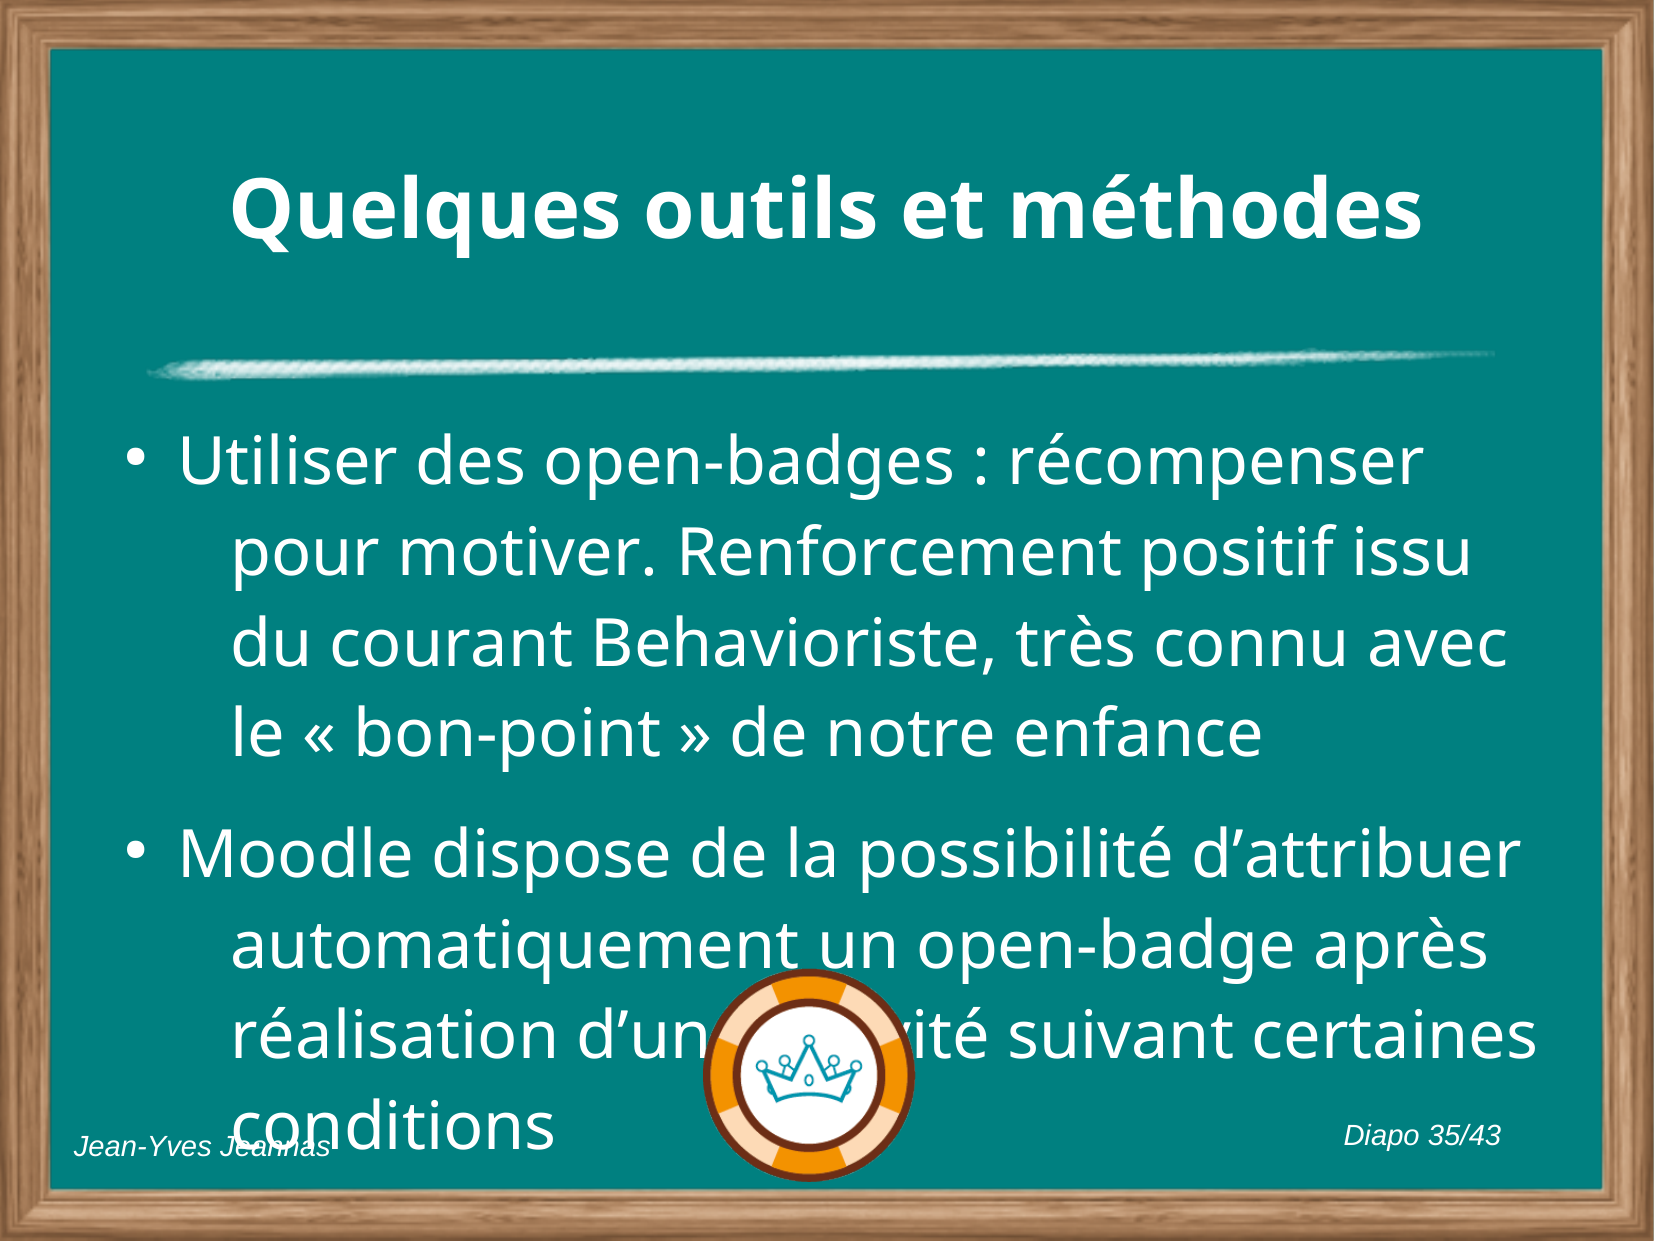

# Quelques outils et méthodes
Utiliser des open-badges : récompenser pour motiver. Renforcement positif issu du courant Behavioriste, très connu avec le « bon-point » de notre enfance
Moodle dispose de la possibilité d’attribuer automatiquement un open-badge après réalisation d’une activité suivant certaines conditions